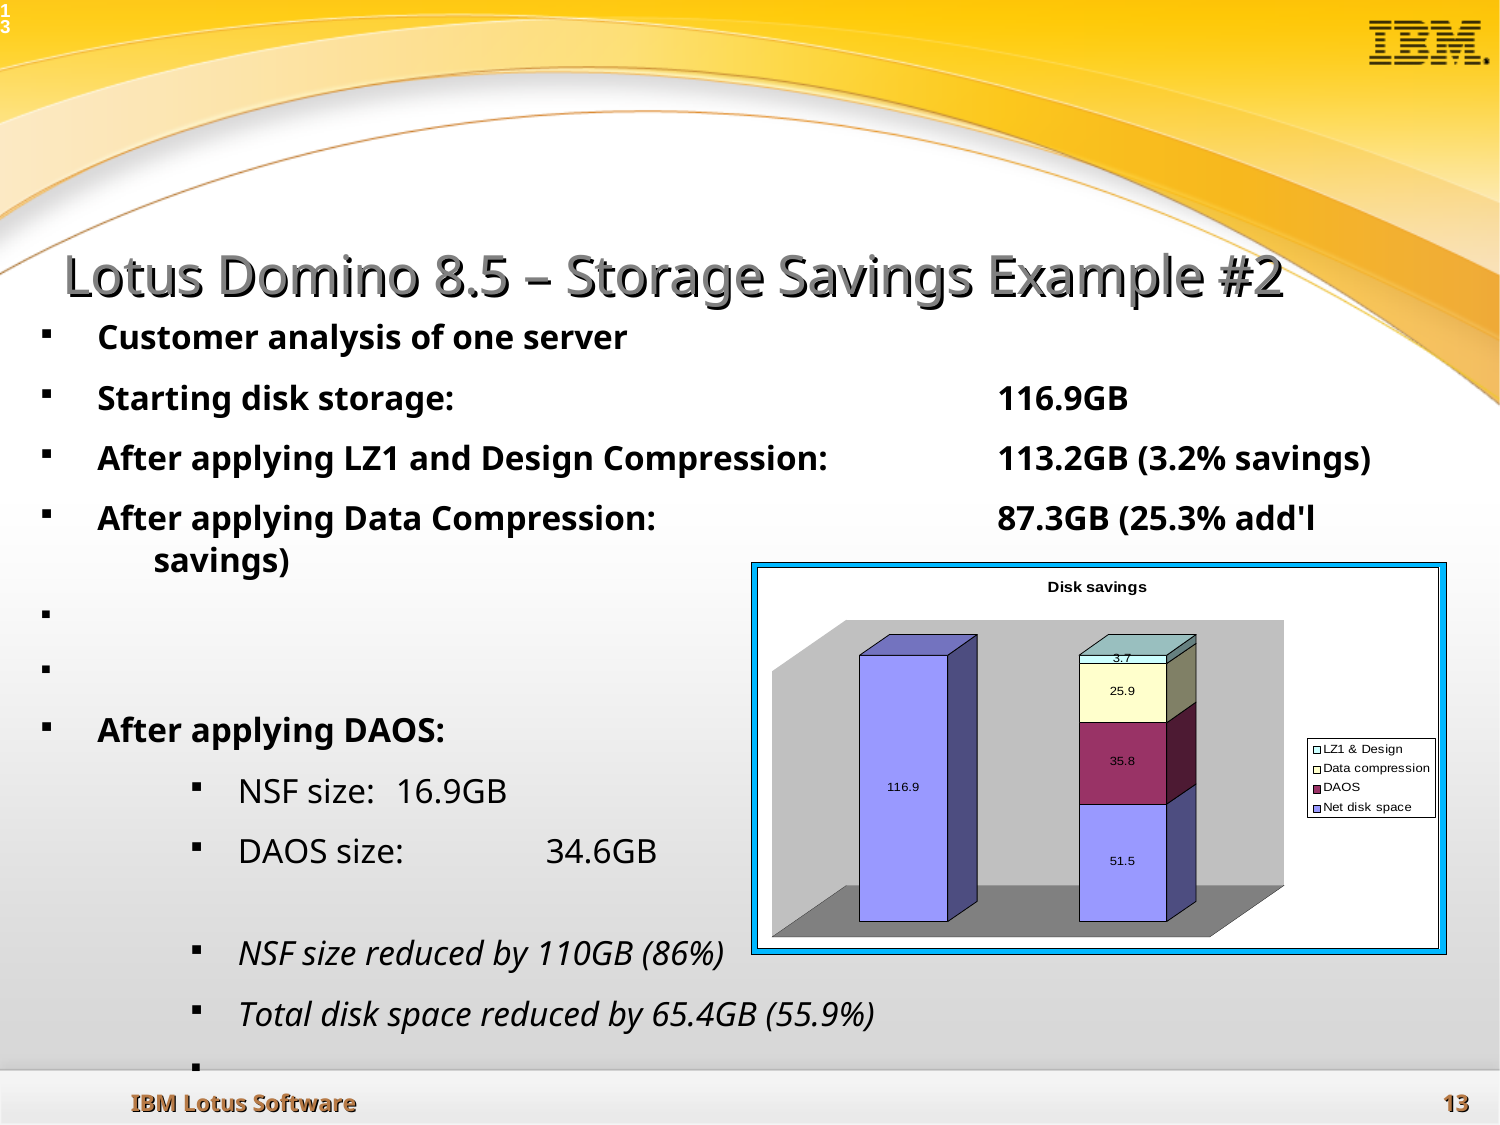

# Lotus Domino 8.5 – Storage Savings Example #2
Customer analysis of one server
Starting disk storage:				116.9GB
After applying LZ1 and Design Compression:		113.2GB (3.2% savings)
After applying Data Compression:			87.3GB (25.3% add'l savings)
After applying DAOS:
NSF size:	 16.9GB
DAOS size:	 34.6GB
NSF size reduced by 110GB (86%)
Total disk space reduced by 65.4GB (55.9%)
IBM Lotus Software
13